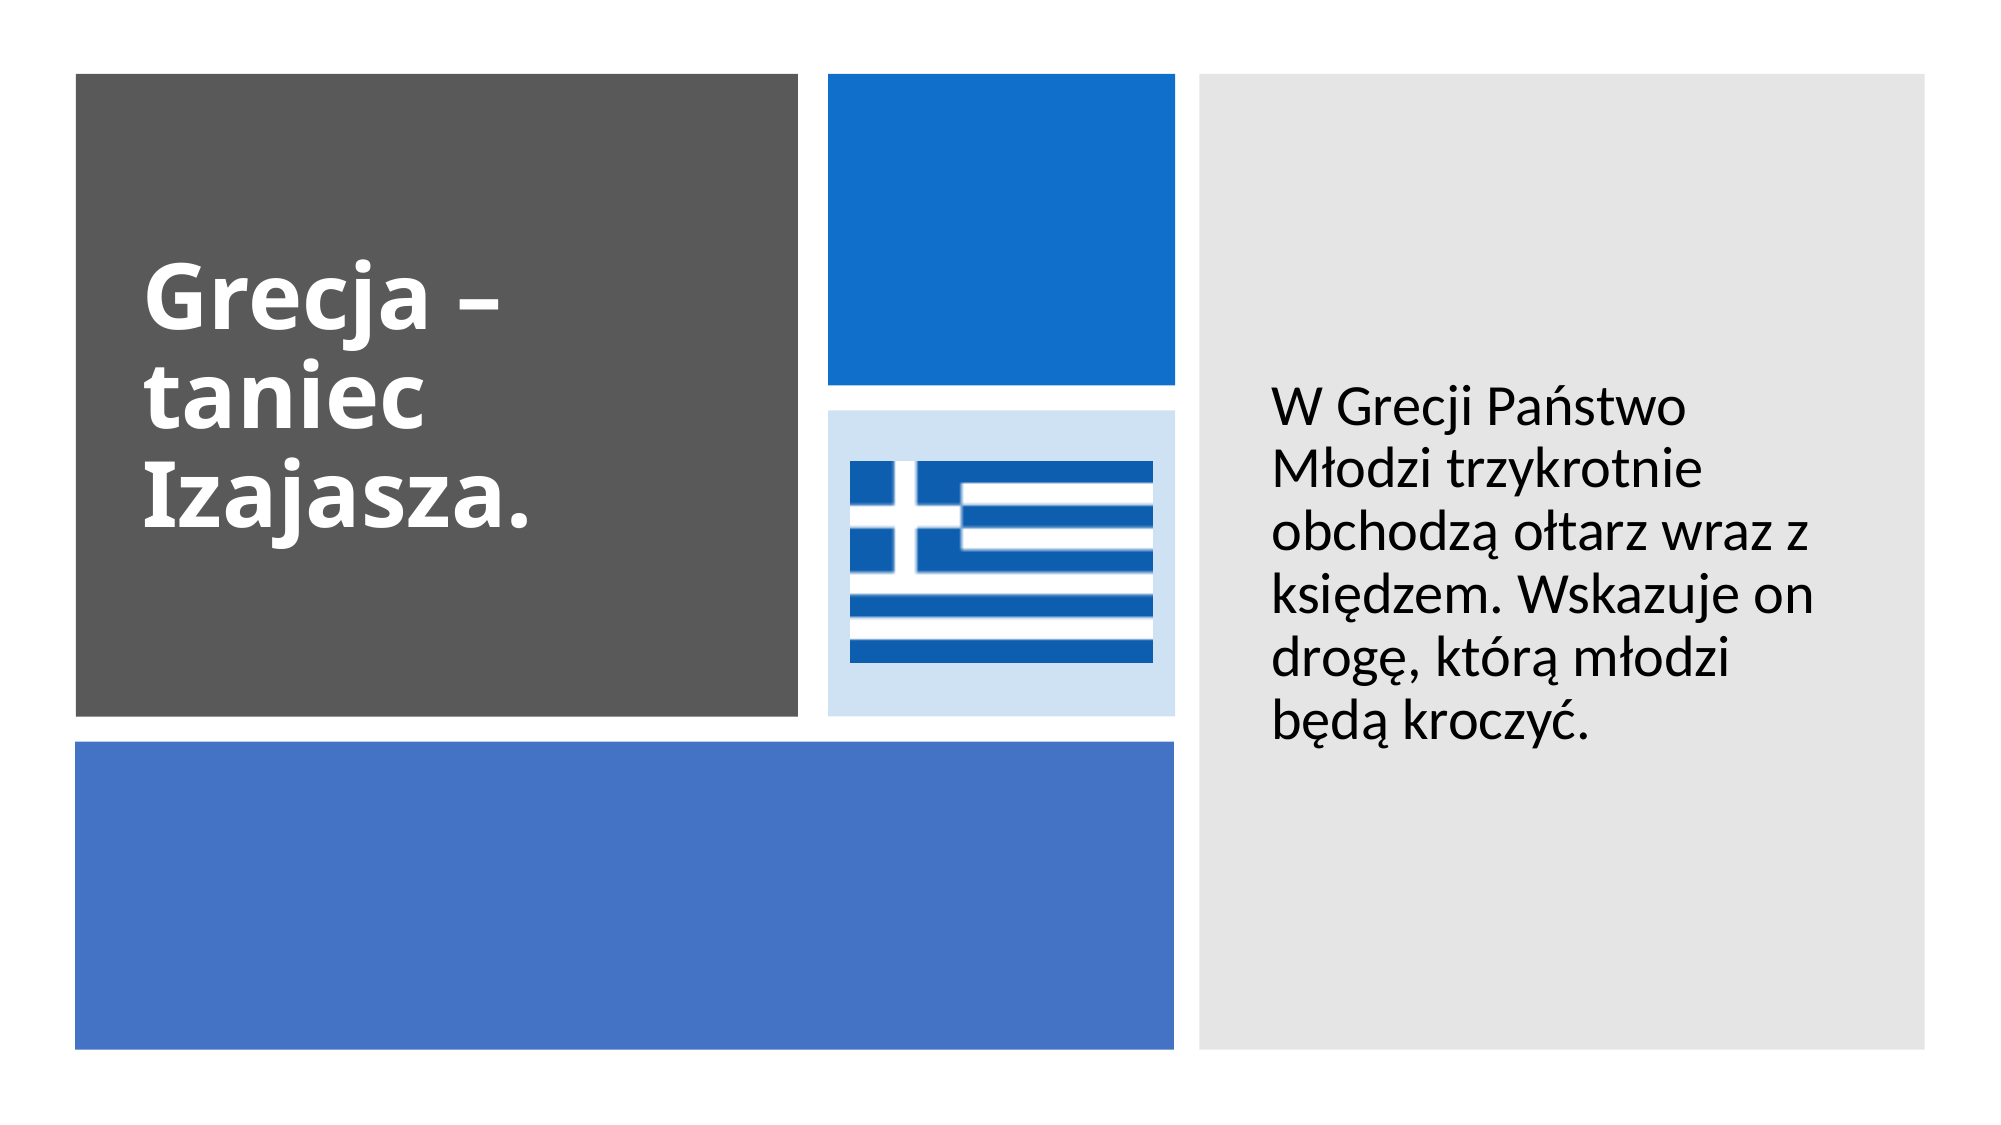

# Grecja – taniec Izajasza.
W Grecji Państwo Młodzi trzykrotnie obchodzą ołtarz wraz z księdzem. Wskazuje on drogę, którą młodzi będą kroczyć.